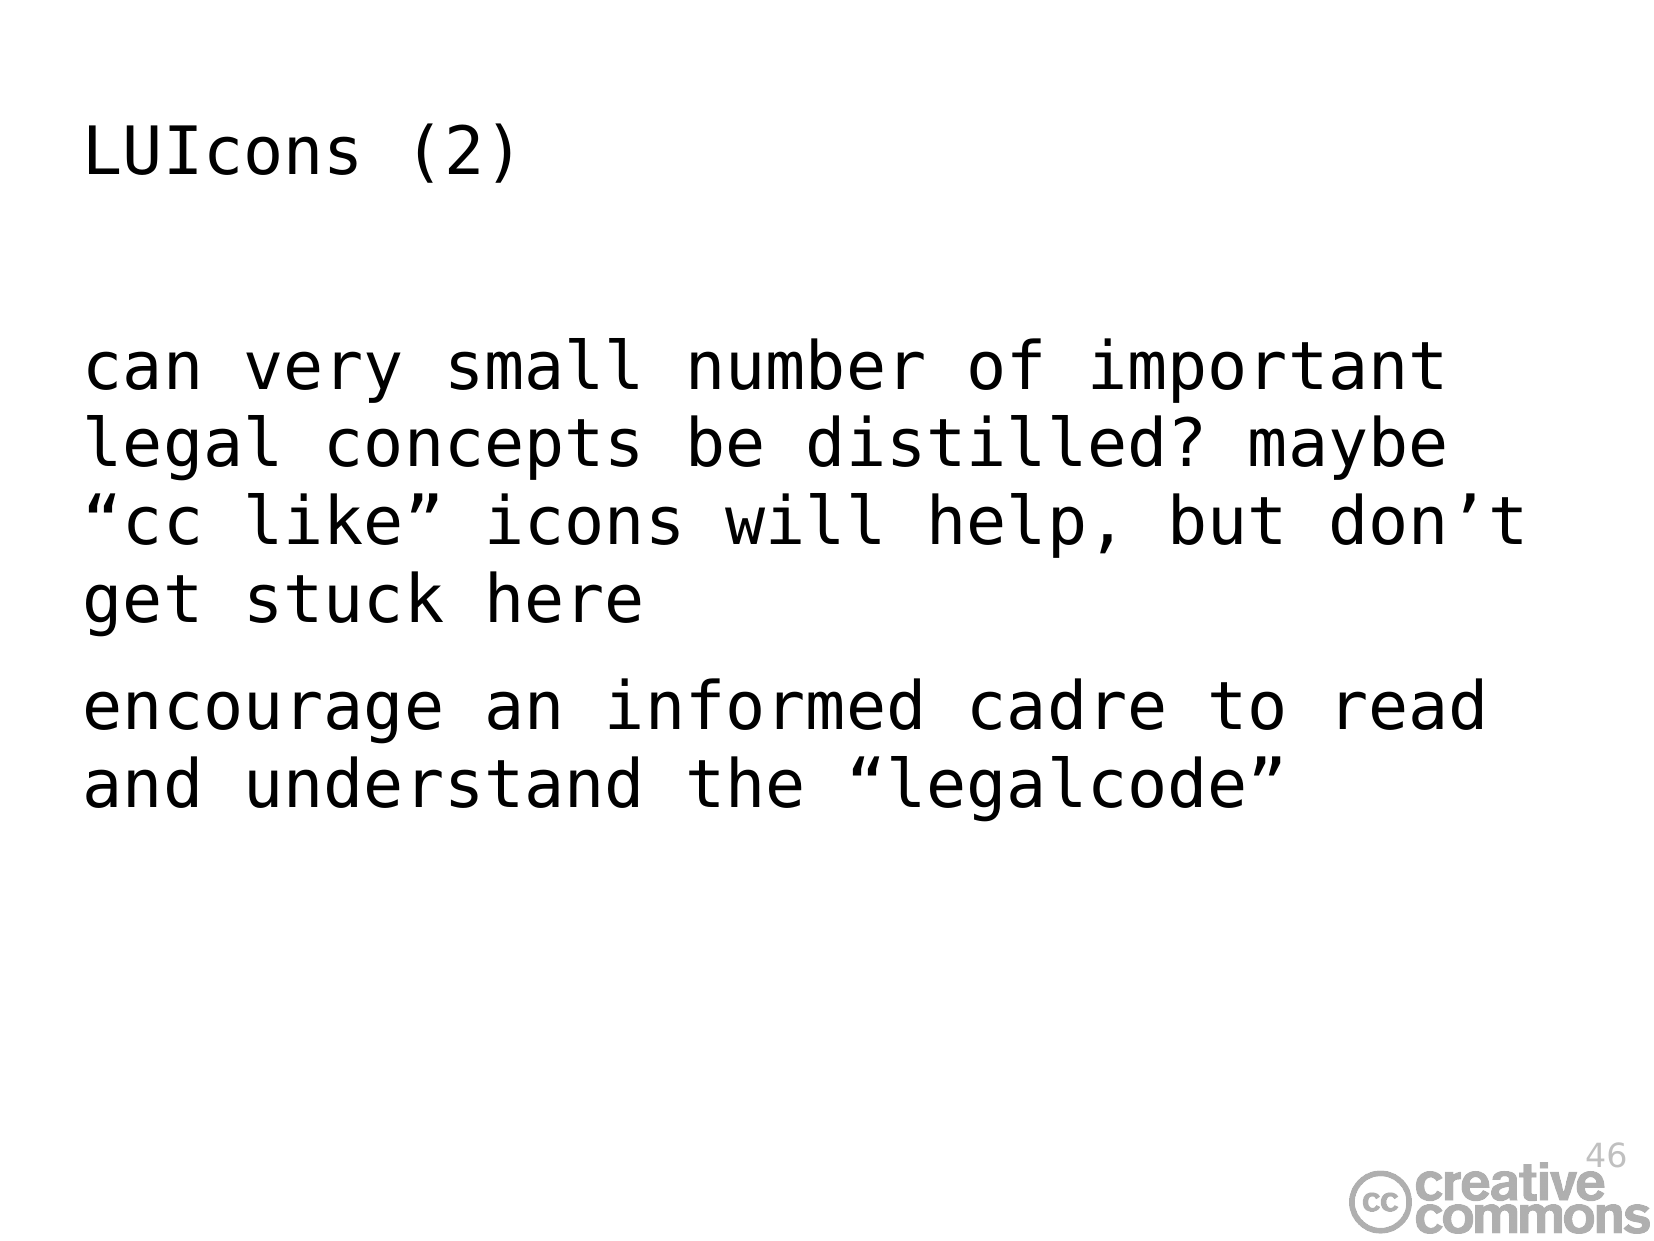

# LUIcons (2)
can very small number of important legal concepts be distilled? maybe “cc like” icons will help, but don’t get stuck here
encourage an informed cadre to read and understand the “legalcode”